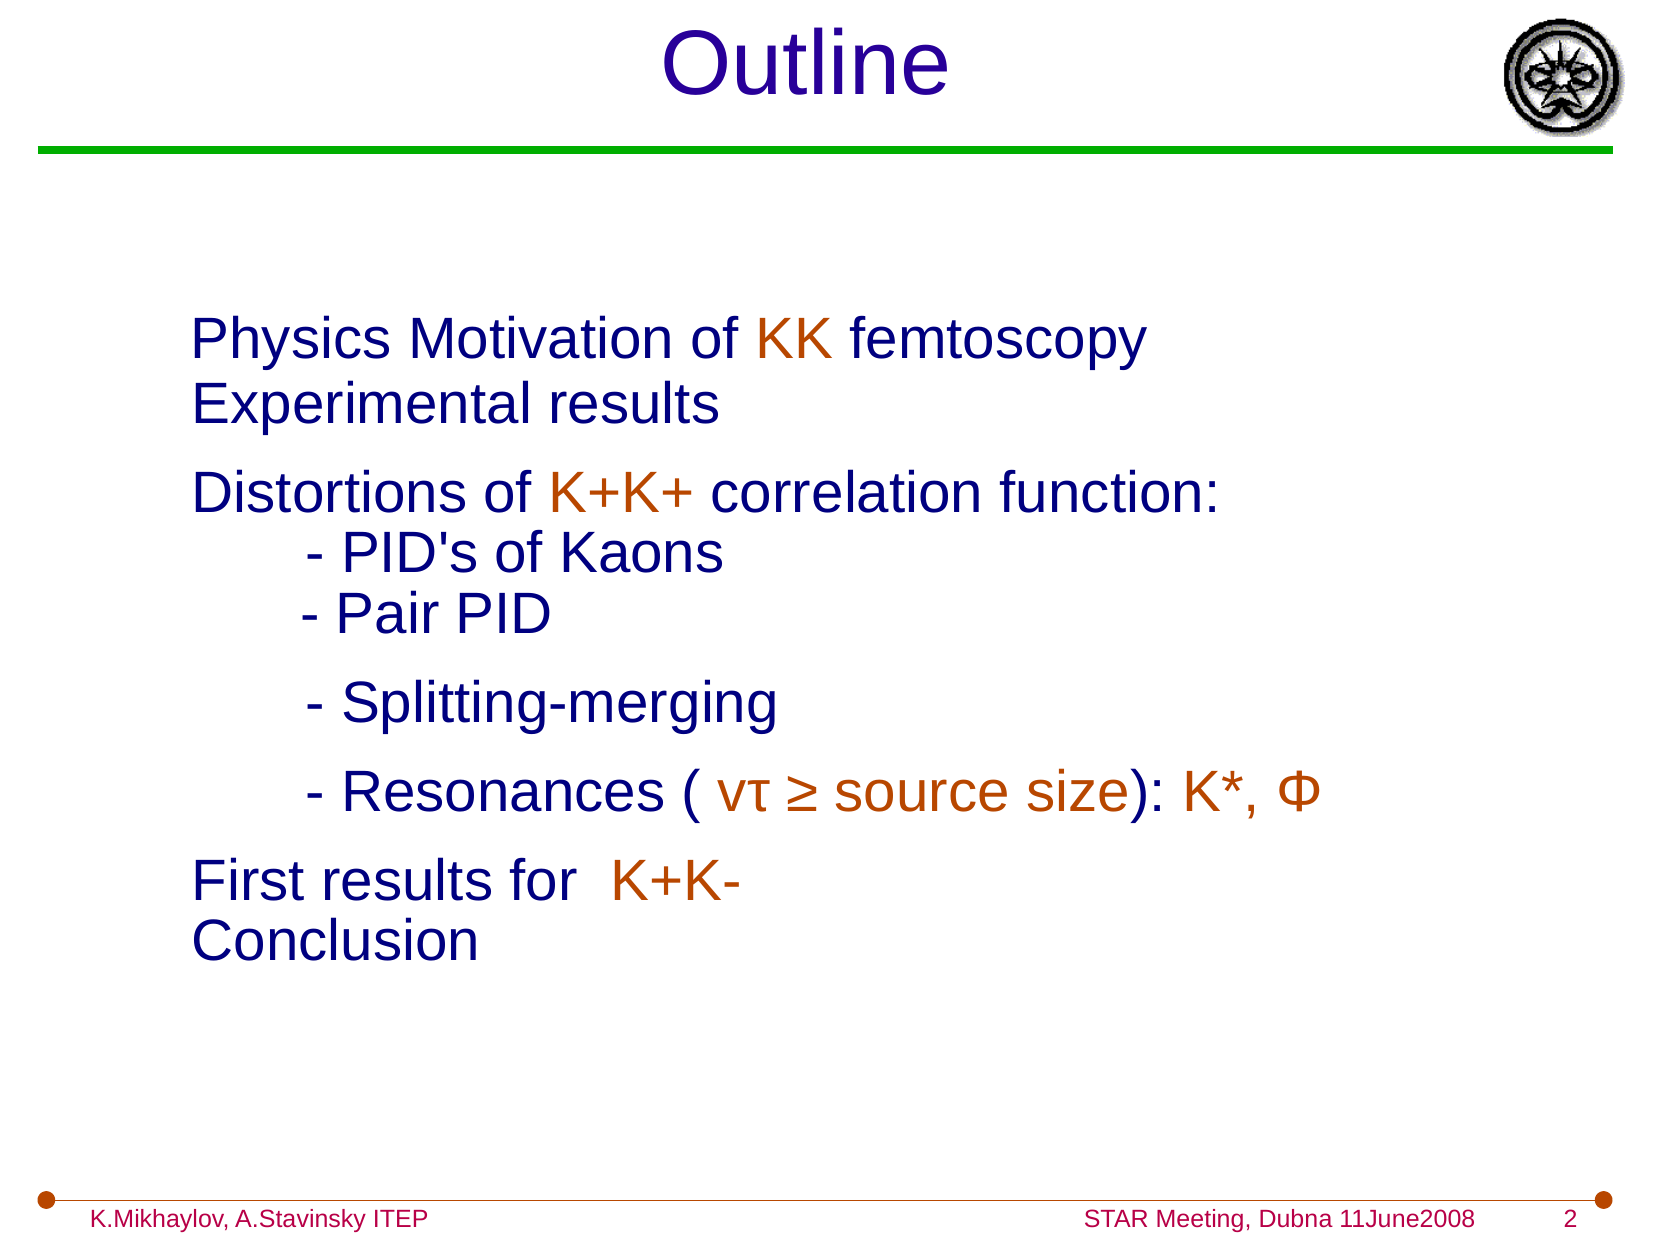

# Outline
 Physics Motivation of KK femtoscopy
 Experimental results
 Distortions of K+K+ correlation function:
 - PID's of Kaons
		 - Pair PID
 - Splitting-merging
 - Resonances ( vτ ≥ source size): K*, Φ
 First results for K+K-
 Conclusion
K.Mikhaylov, A.Stavinsky ITEP STAR Meeting, Dubna 11June2008